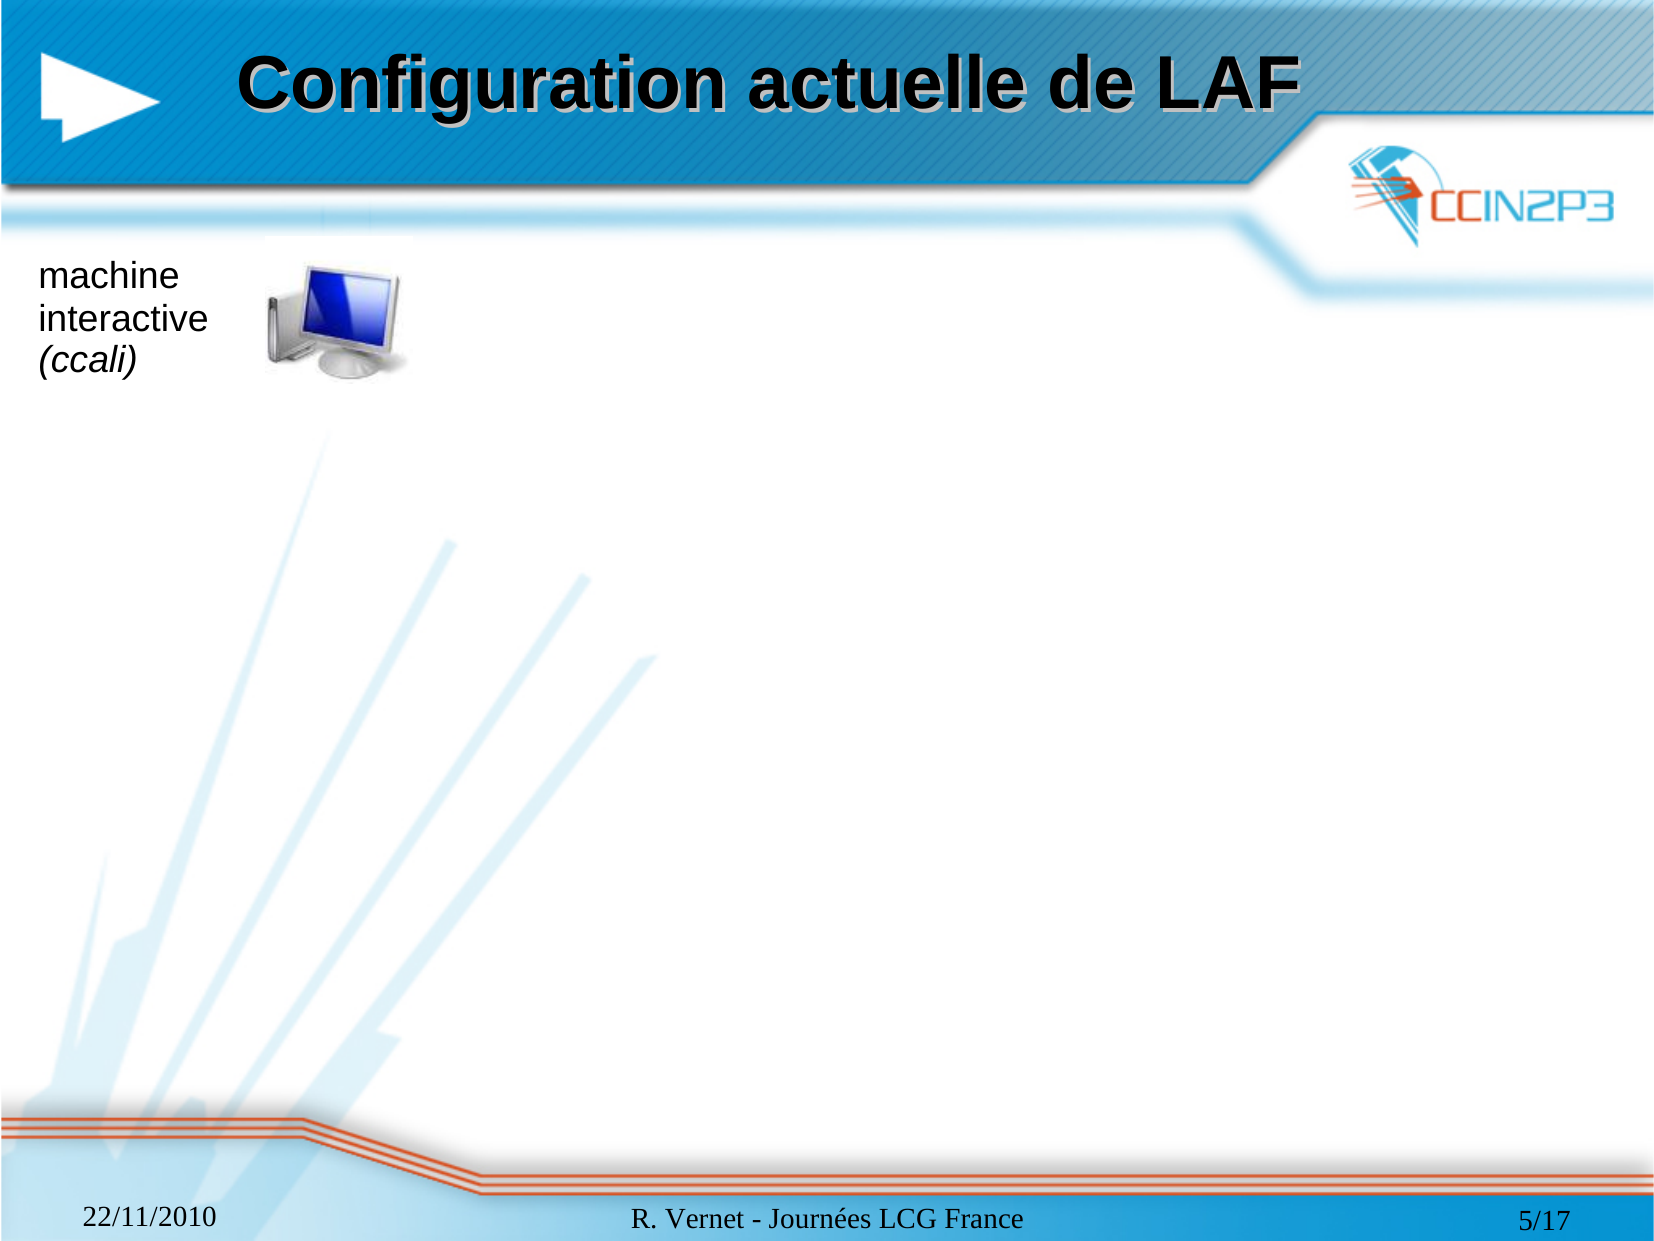

# Configuration actuelle de LAF
machine
interactive
(ccali)
22/11/2010
R. Vernet - Journées LCG France
5